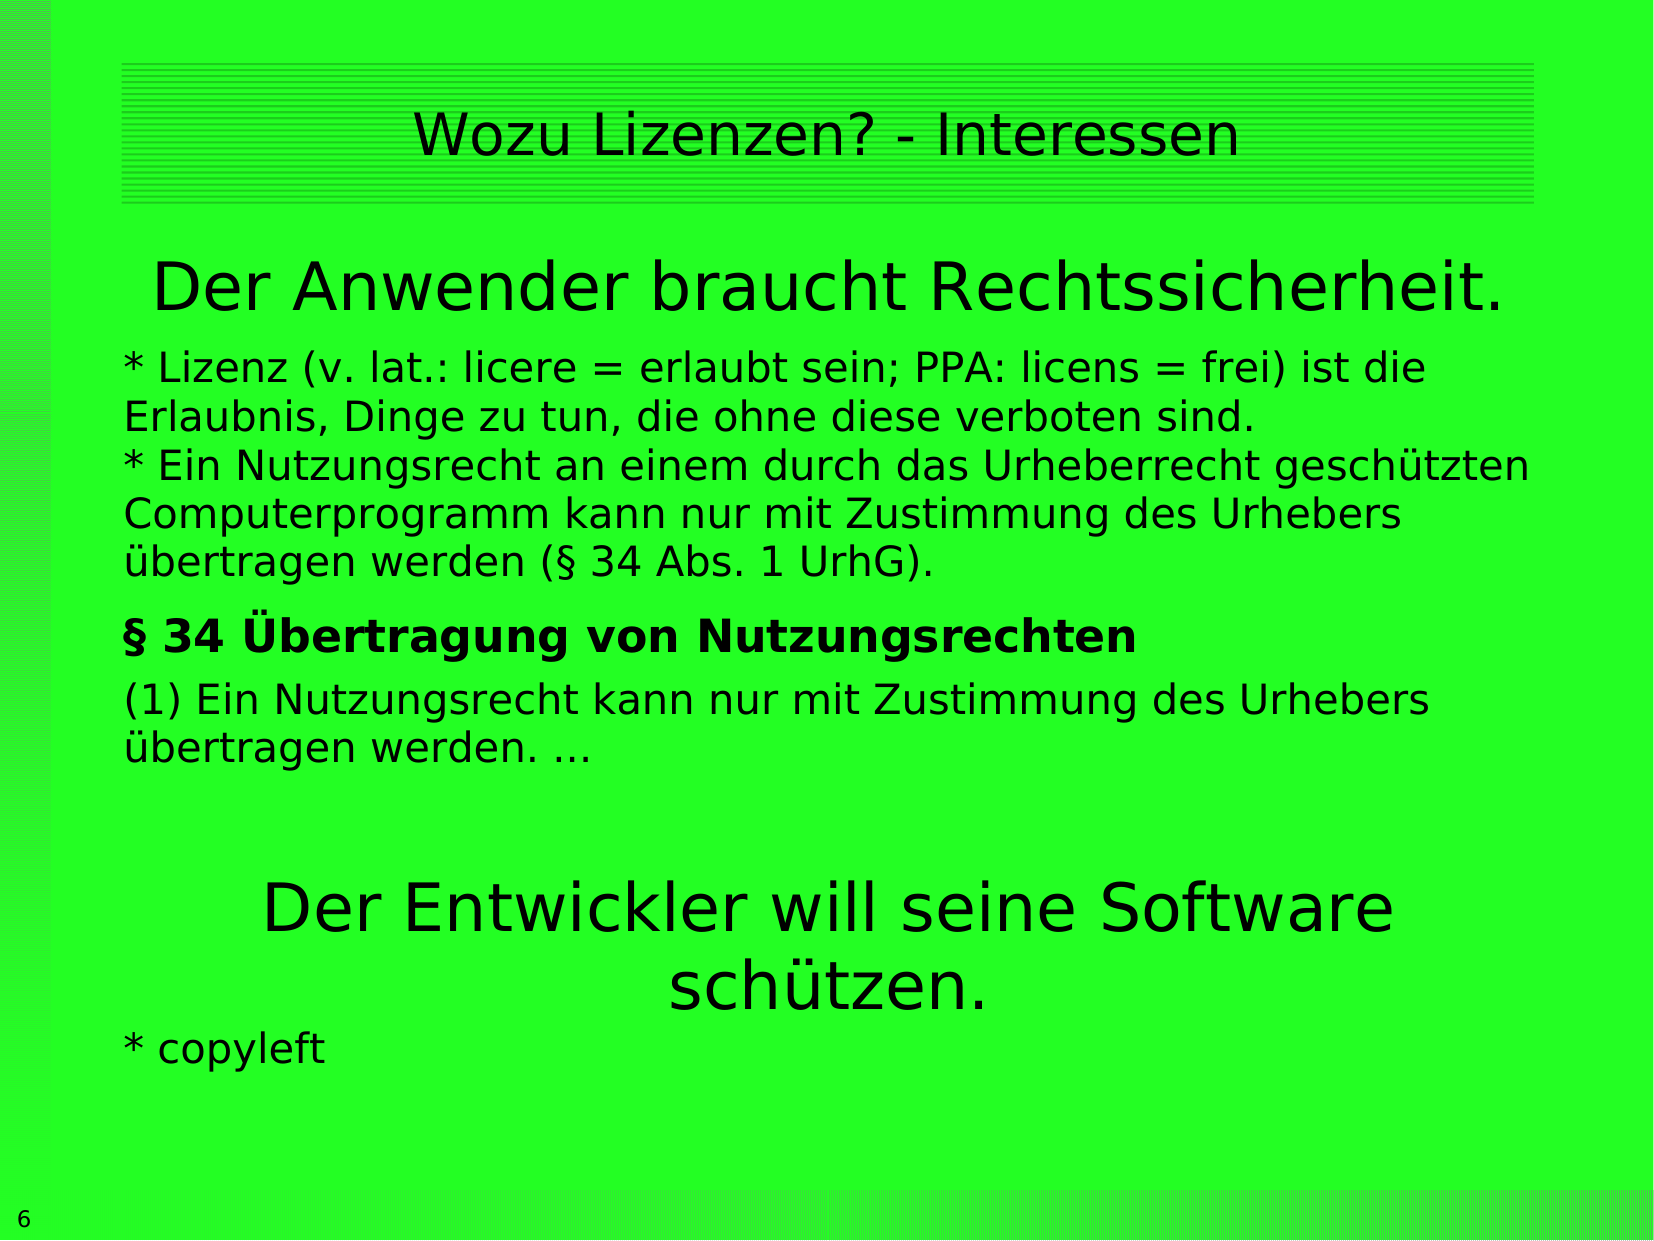

# Wozu Lizenzen? - Interessen
Der Anwender braucht Rechtssicherheit.
* Lizenz (v. lat.: licere = erlaubt sein; PPA: licens = frei) ist die 	Erlaubnis, Dinge zu tun, die ohne diese verboten sind.
* Ein Nutzungsrecht an einem durch das Urheberrecht geschützten Computerprogramm kann nur mit Zustimmung des Urhebers übertragen werden (§ 34 Abs. 1 UrhG).
§ 34 Übertragung von Nutzungsrechten
(1) Ein Nutzungsrecht kann nur mit Zustimmung des Urhebers übertragen werden. ...
Der Entwickler will seine Software schützen.
* copyleft